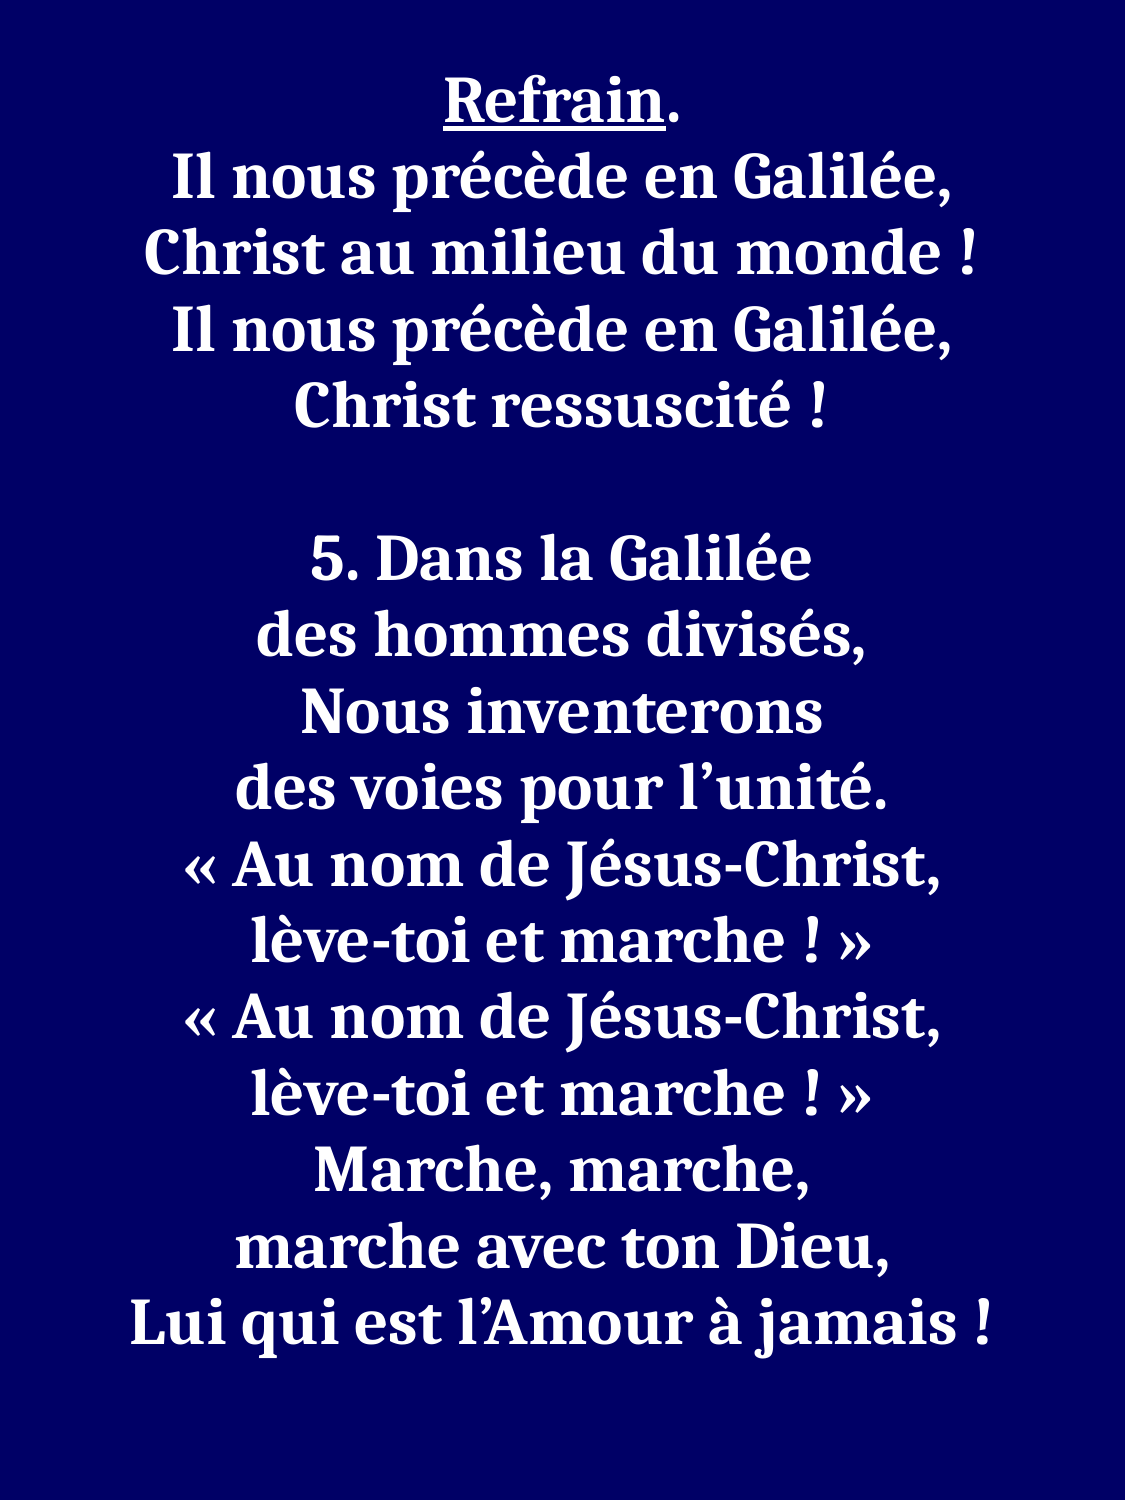

Refrain.
Il nous précède en Galilée,
Christ au milieu du monde !
Il nous précède en Galilée,
Christ ressuscité !
5. Dans la Galilée
des hommes divisés,
Nous inventerons
des voies pour l’unité.
« Au nom de Jésus-Christ,
lève-toi et marche ! »
« Au nom de Jésus-Christ,
lève-toi et marche ! »
Marche, marche,
marche avec ton Dieu,
Lui qui est l’Amour à jamais !